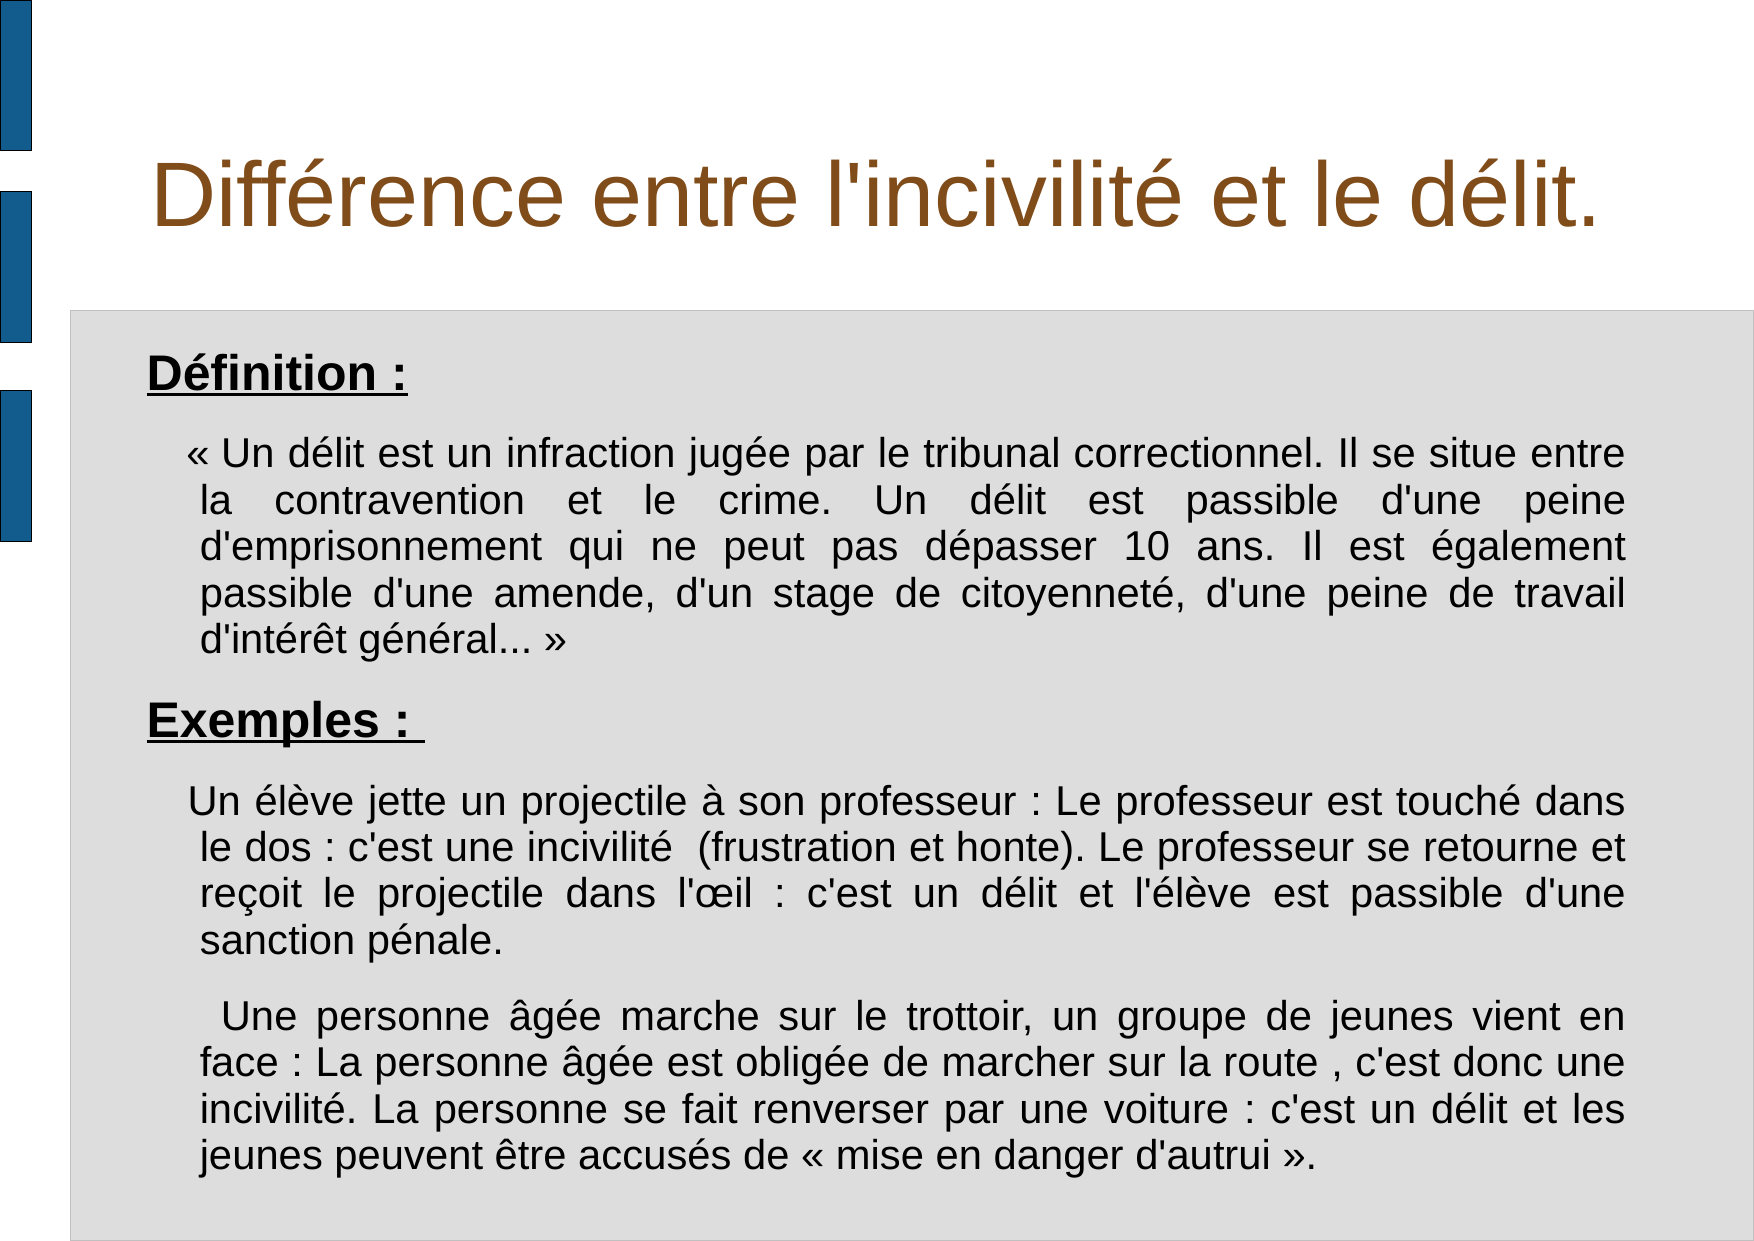

# Différence entre l'incivilité et le délit.
Définition :
 « Un délit est un infraction jugée par le tribunal correctionnel. Il se situe entre la contravention et le crime. Un délit est passible d'une peine d'emprisonnement qui ne peut pas dépasser 10 ans. Il est également passible d'une amende, d'un stage de citoyenneté, d'une peine de travail d'intérêt général... »
Exemples :
 Un élève jette un projectile à son professeur : Le professeur est touché dans le dos : c'est une incivilité (frustration et honte). Le professeur se retourne et reçoit le projectile dans l'œil : c'est un délit et l'élève est passible d'une sanction pénale.
 Une personne âgée marche sur le trottoir, un groupe de jeunes vient en face : La personne âgée est obligée de marcher sur la route , c'est donc une incivilité. La personne se fait renverser par une voiture : c'est un délit et les jeunes peuvent être accusés de « mise en danger d'autrui ».